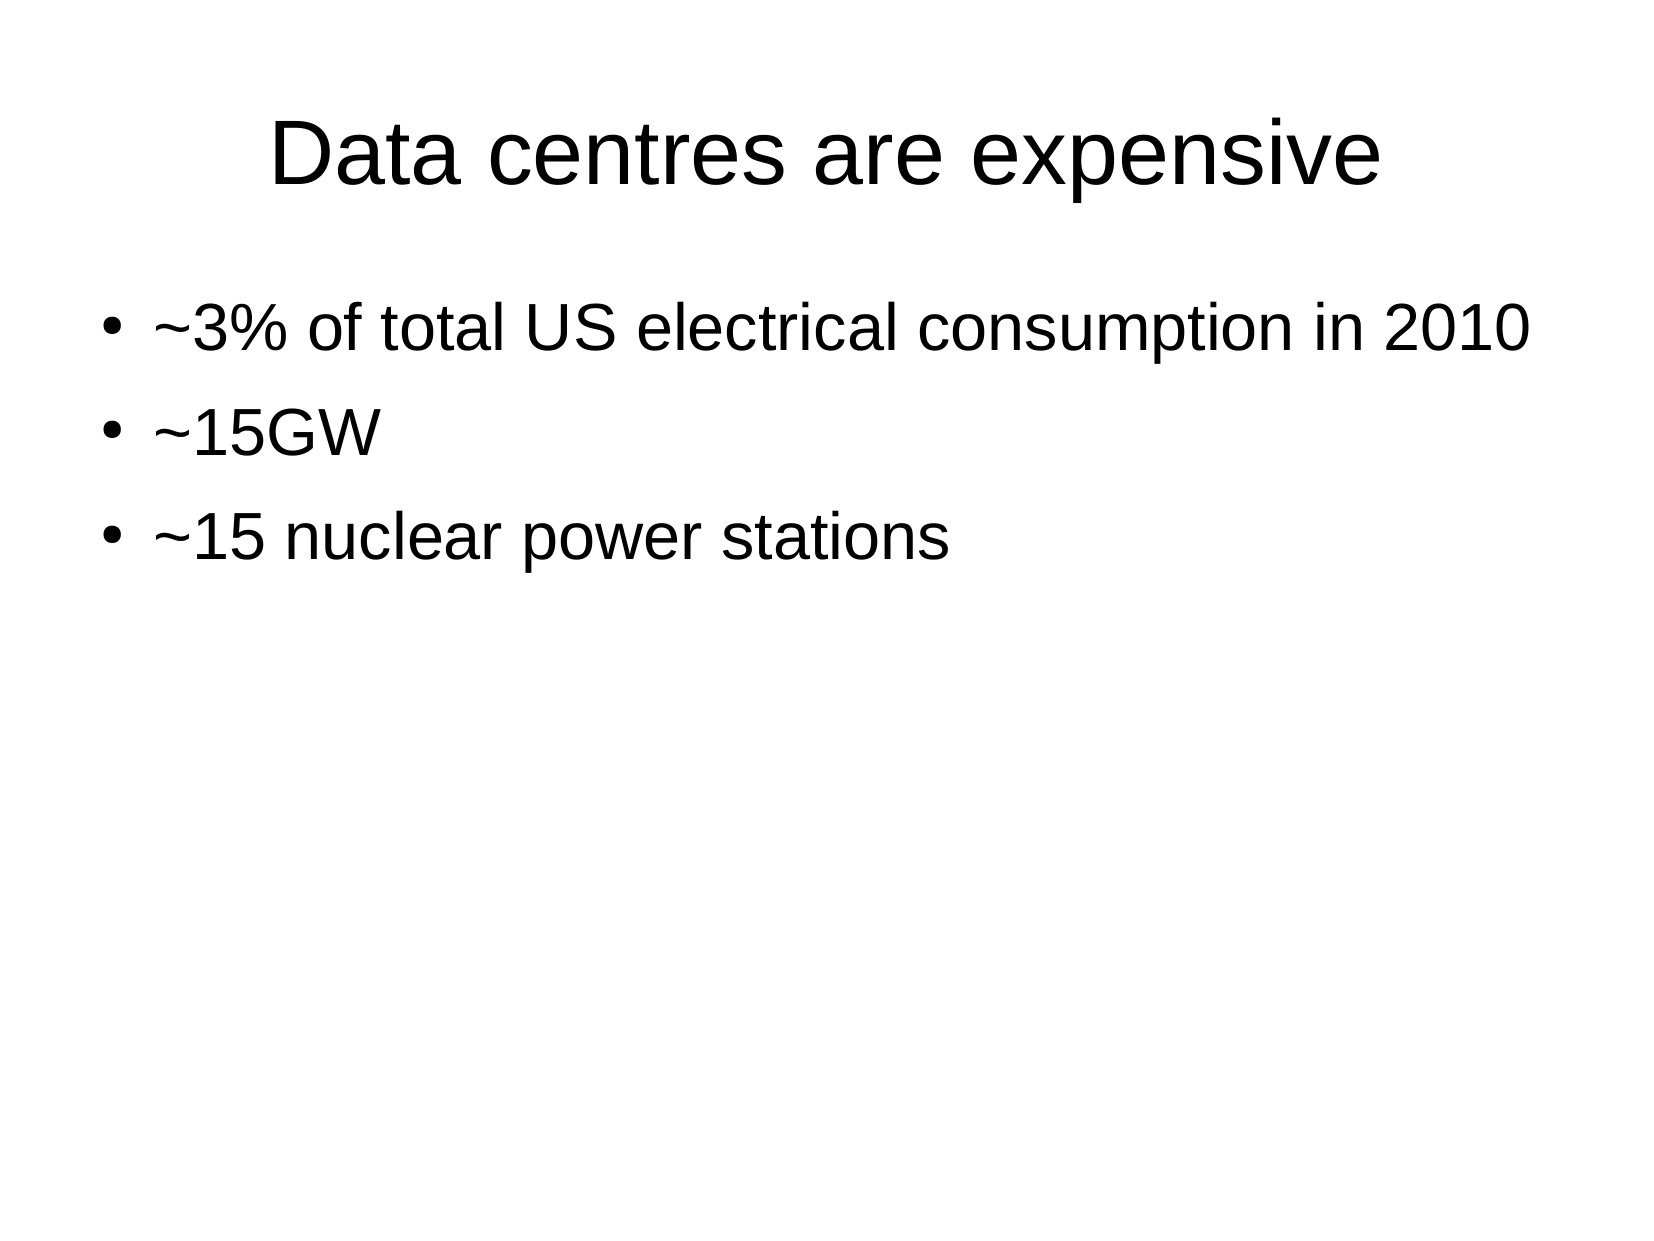

# Data centres are expensive
~3% of total US electrical consumption in 2010
~15GW
~15 nuclear power stations